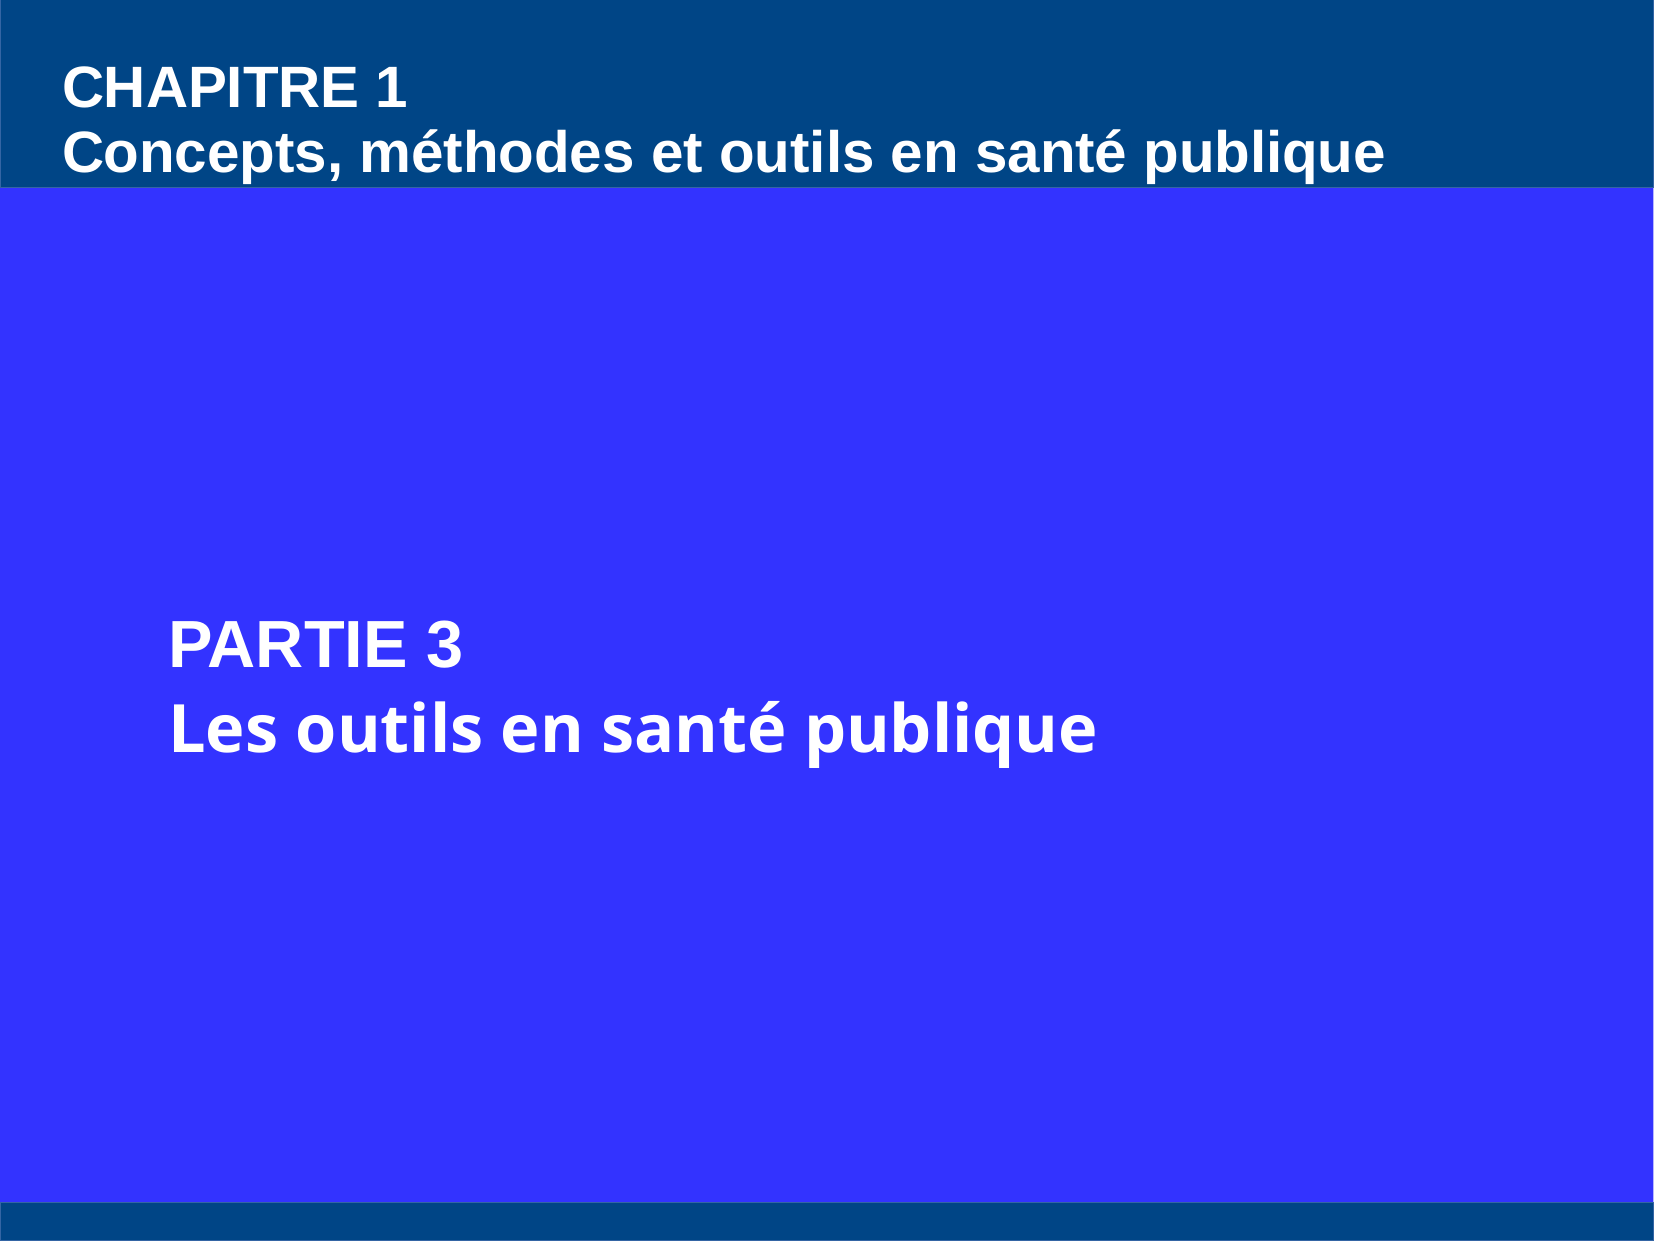

CHAPITRE 1
Concepts, méthodes et outils en santé publique
PARTIE 3
Les outils en santé publique